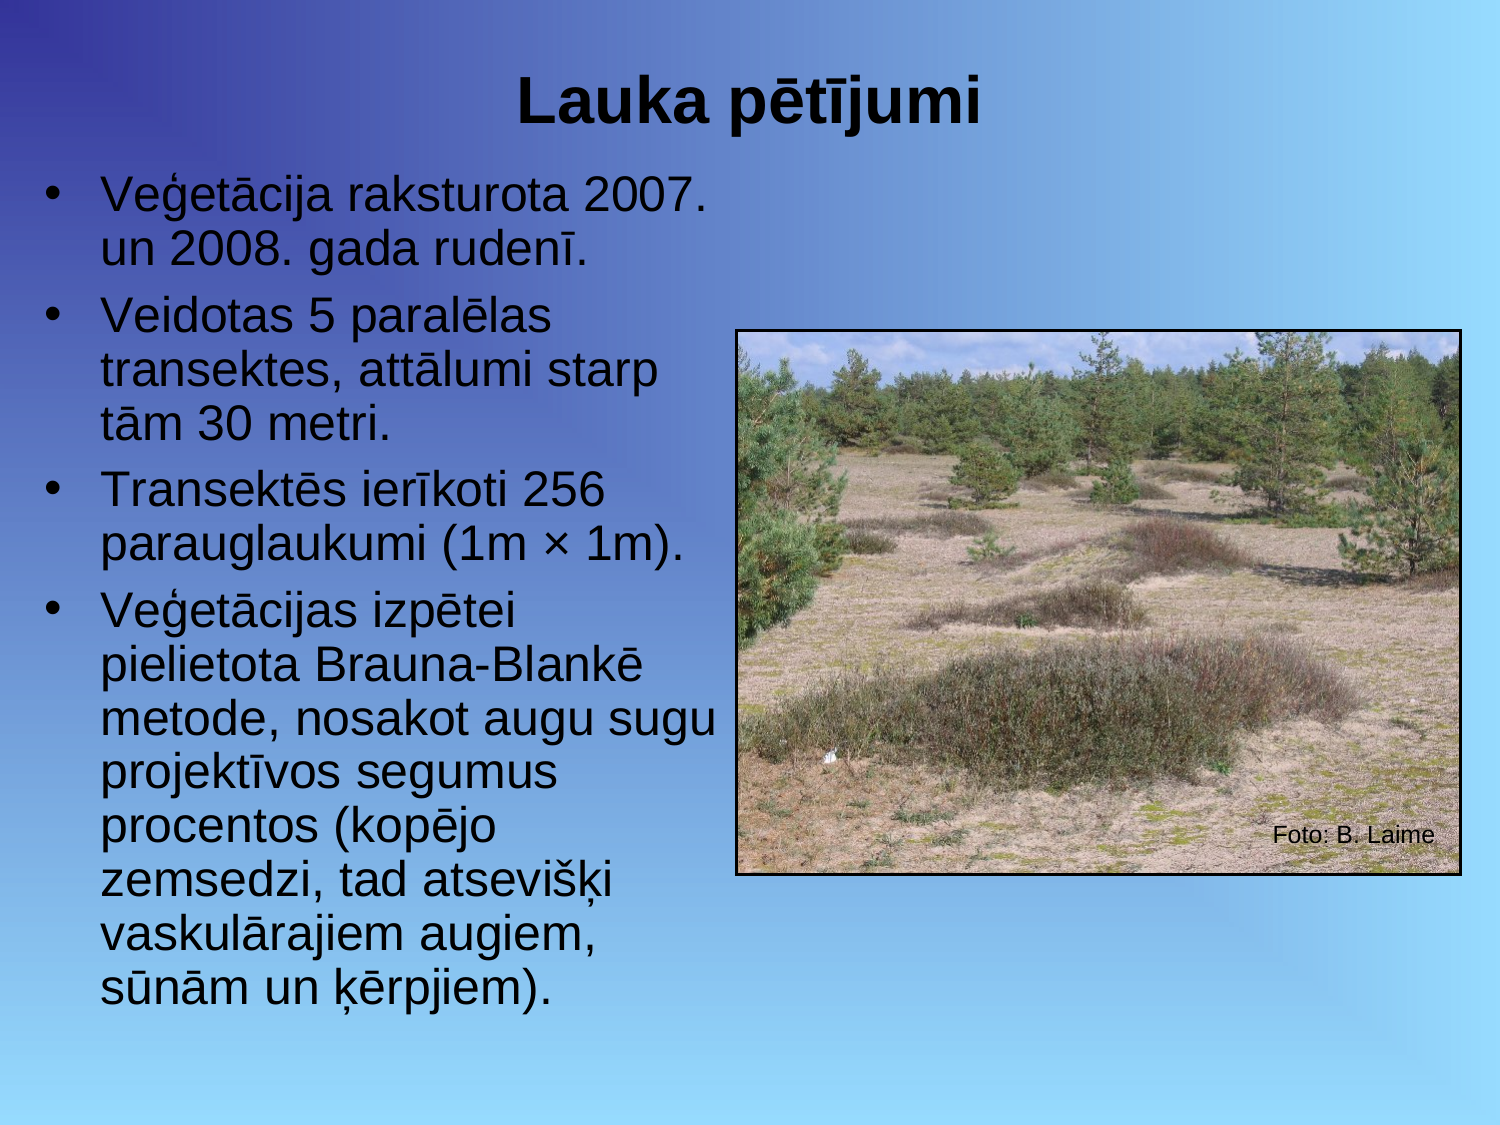

# Lauka pētījumi
Veģetācija raksturota 2007. un 2008. gada rudenī.
Veidotas 5 paralēlas transektes, attālumi starp tām 30 metri.
Transektēs ierīkoti 256 parauglaukumi (1m × 1m).
Veģetācijas izpētei pielietota Brauna-Blankē metode, nosakot augu sugu projektīvos segumus procentos (kopējo zemsedzi, tad atsevišķi vaskulārajiem augiem, sūnām un ķērpjiem).
Foto: B. Laime